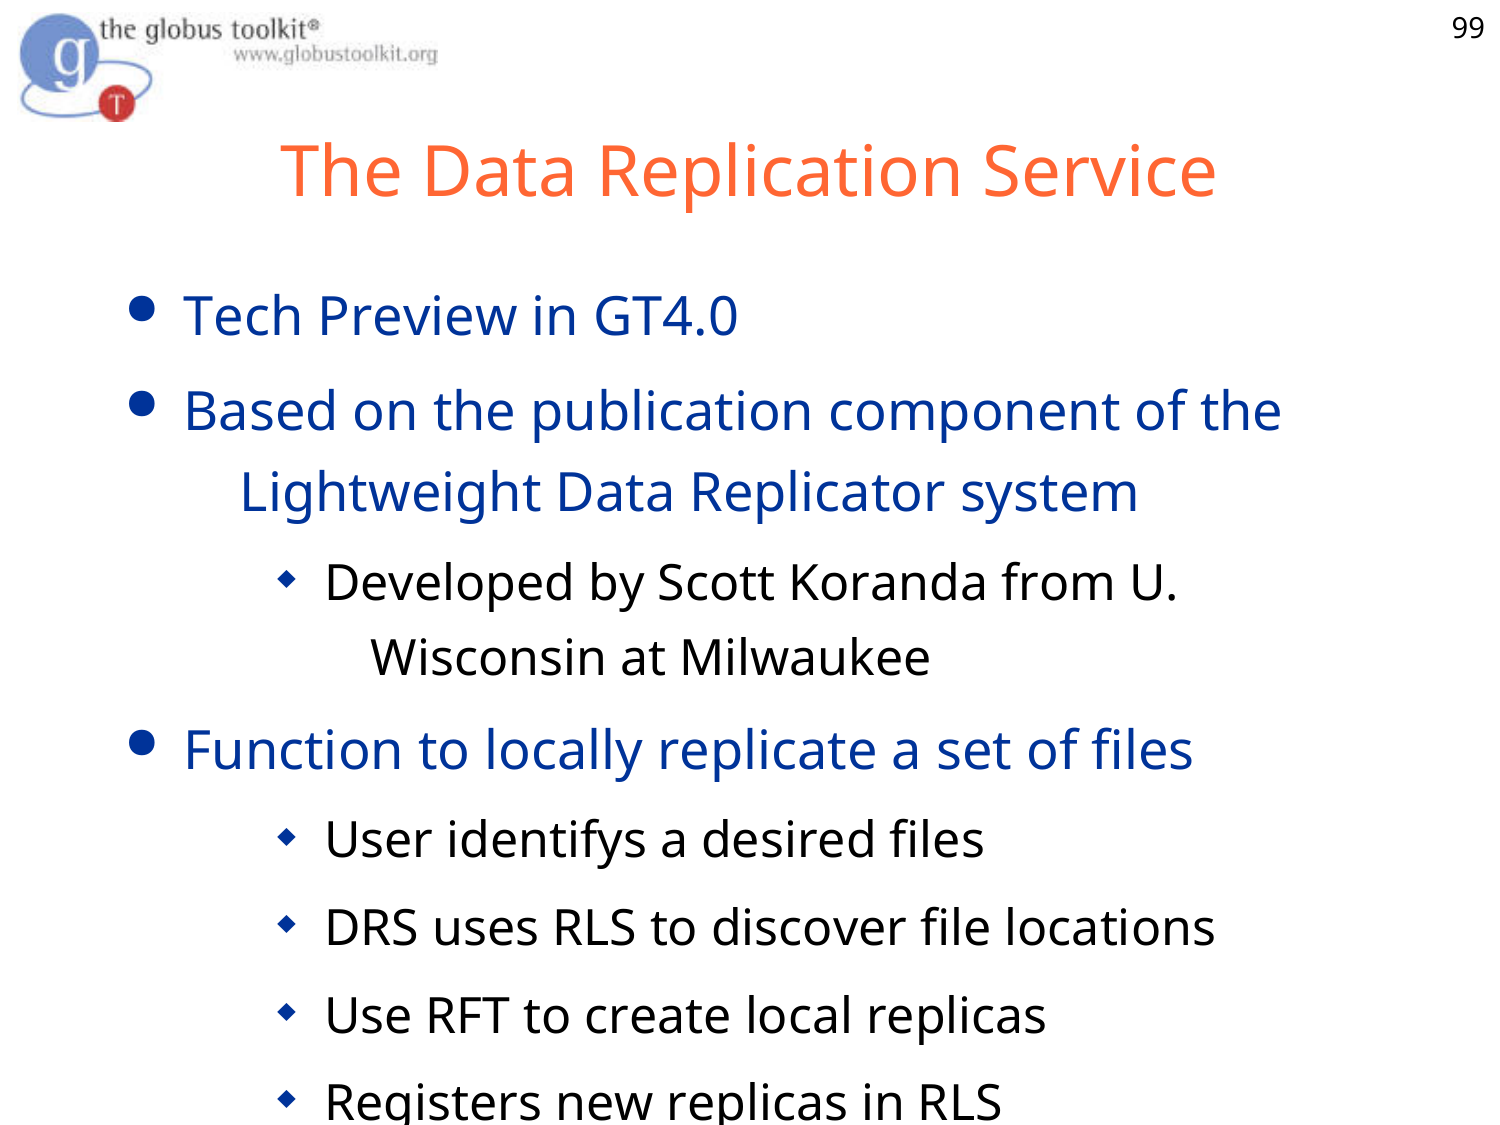

99
# The Data Replication Service
Tech Preview in GT4.0
Based on the publication component of the Lightweight Data Replicator system
Developed by Scott Koranda from U. Wisconsin at Milwaukee
Function to locally replicate a set of files
User identifys a desired files
DRS uses RLS to discover file locations
Use RFT to create local replicas
Registers new replicas in RLS